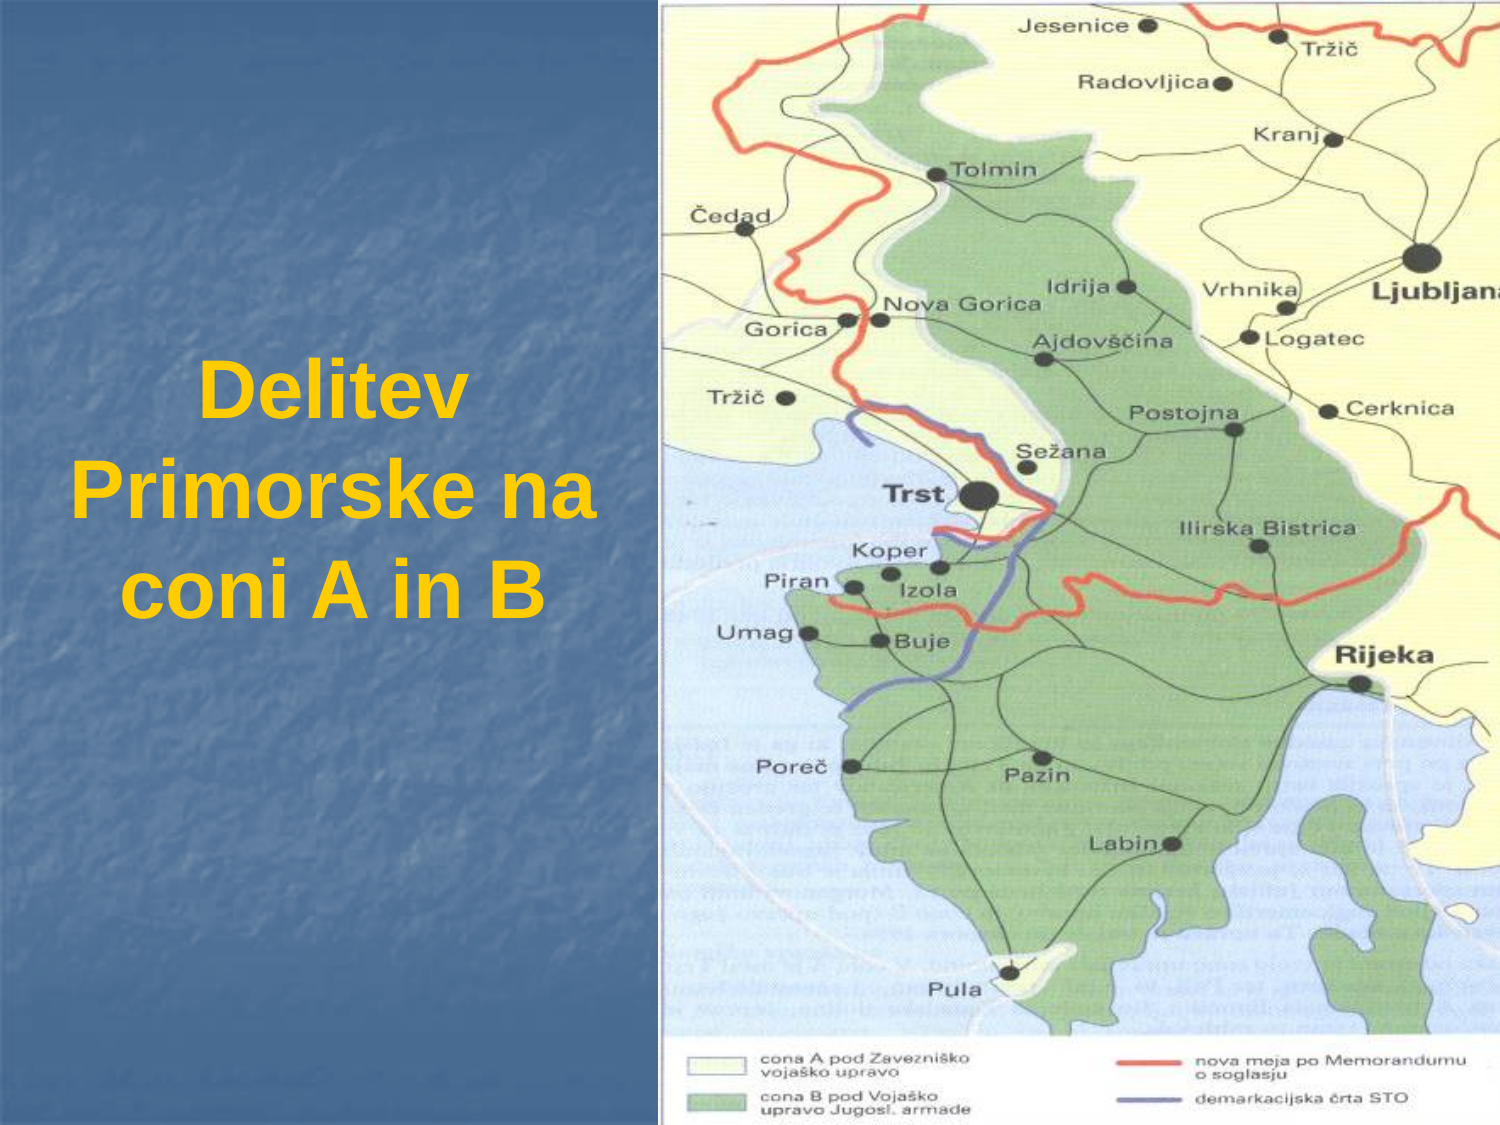

# Delitev Primorske na coni A in B